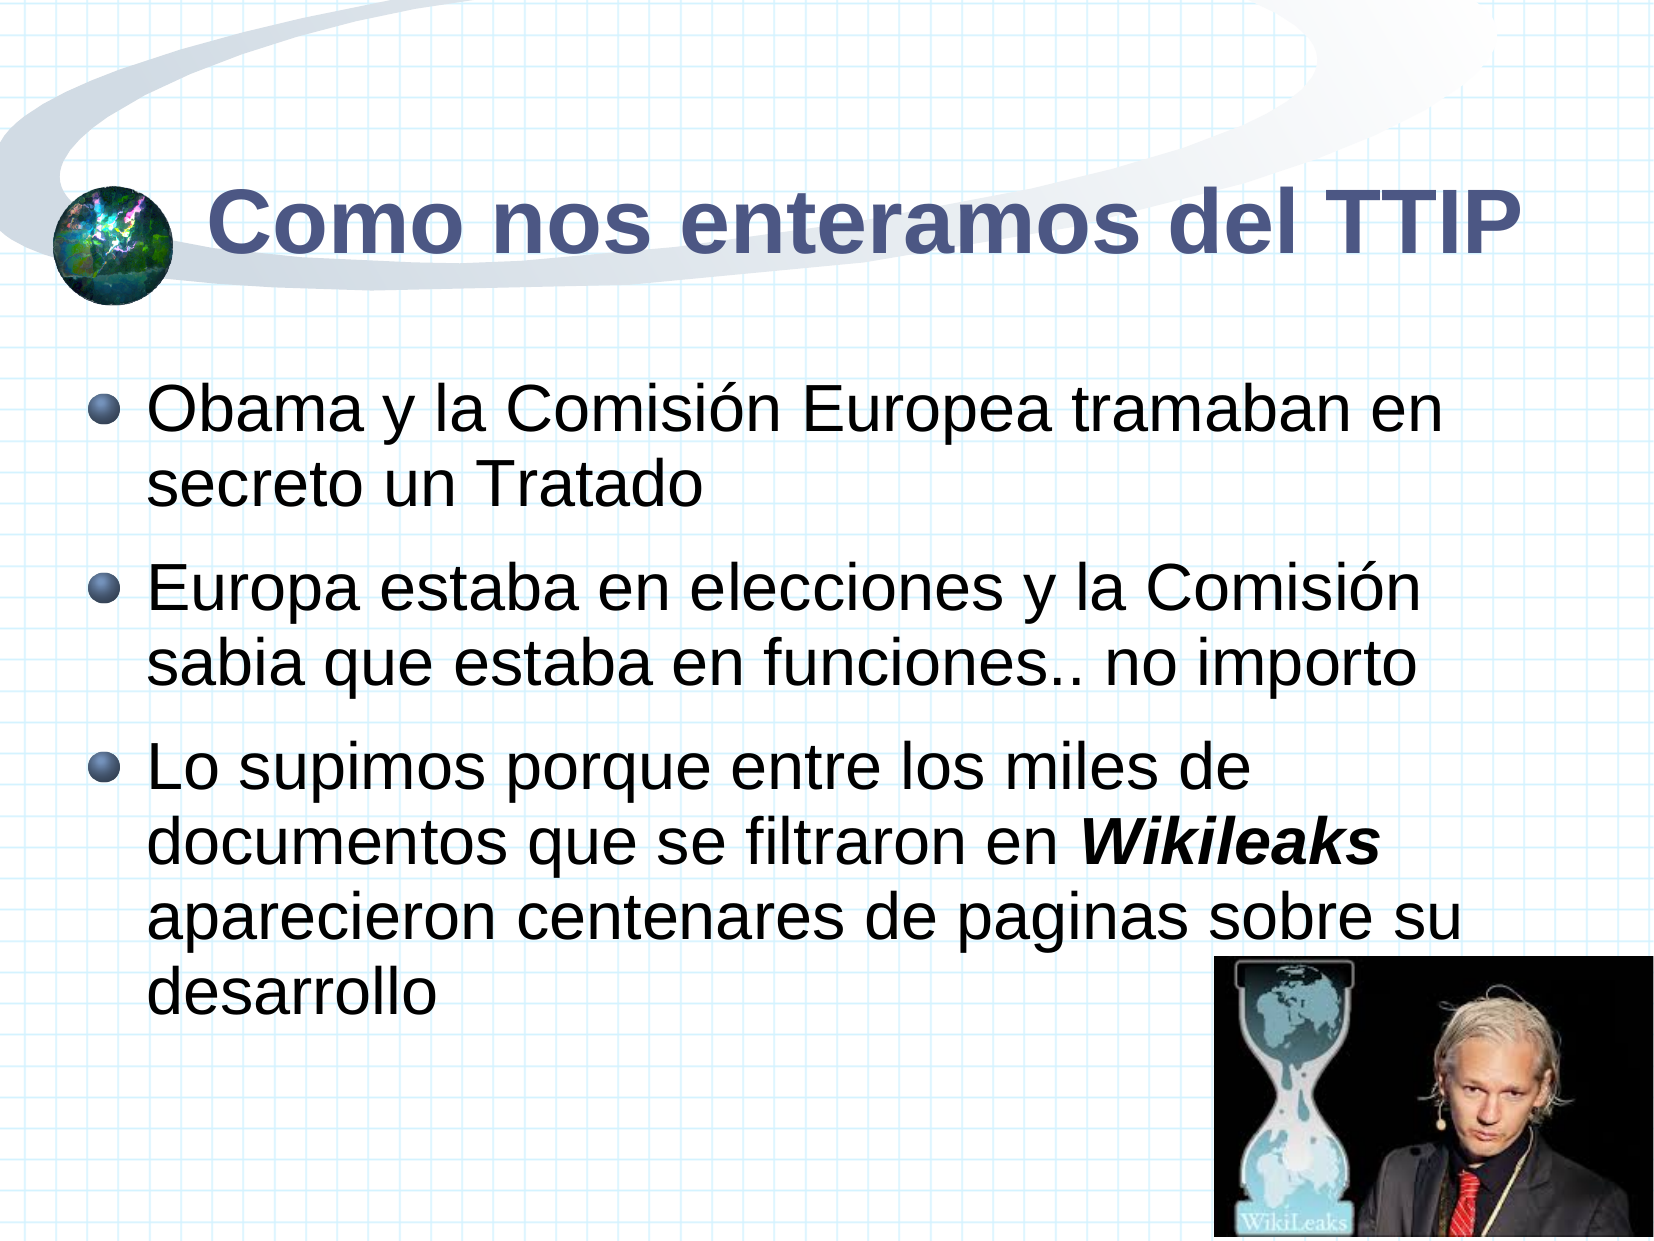

# Como nos enteramos del TTIP
Obama y la Comisión Europea tramaban en secreto un Tratado
Europa estaba en elecciones y la Comisión sabia que estaba en funciones.. no importo
Lo supimos porque entre los miles de documentos que se filtraron en Wikileaks aparecieron centenares de paginas sobre su desarrollo